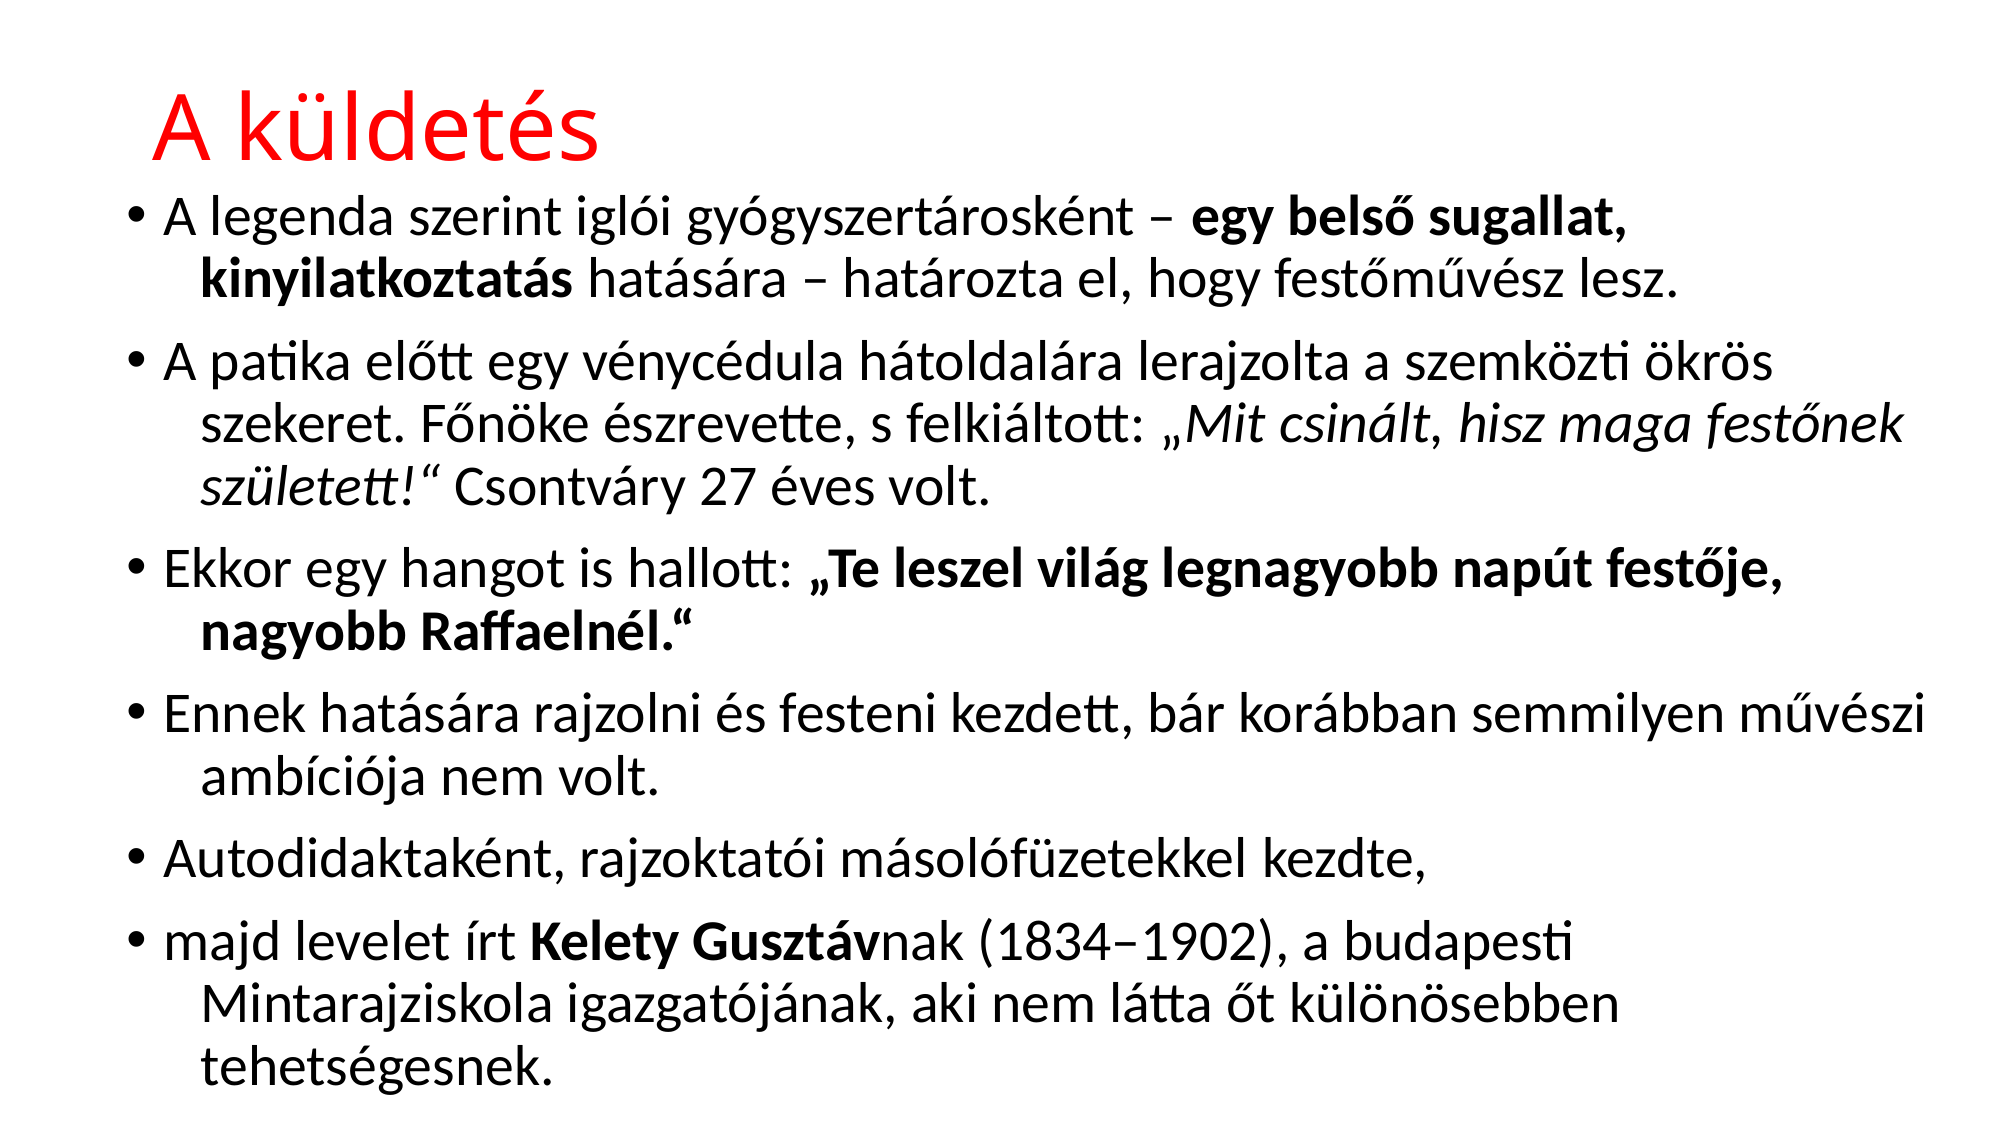

# A küldetés
A legenda szerint iglói gyógyszertárosként – egy belső sugallat, kinyilatkoztatás hatására – határozta el, hogy festőművész lesz.
A patika előtt egy vénycédula hátoldalára lerajzolta a szemközti ökrös szekeret. Főnöke észrevette, s felkiáltott: „Mit csinált, hisz maga festőnek született!“ Csontváry 27 éves volt.
Ekkor egy hangot is hallott: „Te leszel világ legnagyobb napút festője, nagyobb Raffaelnél.“
Ennek hatására rajzolni és festeni kezdett, bár korábban semmilyen művészi ambíciója nem volt.
Autodidaktaként, rajzoktatói másolófüzetekkel kezdte,
majd levelet írt Kelety Gusztávnak (1834–1902), a budapesti Mintarajziskola igazgatójának, aki nem látta őt különösebben tehetségesnek.